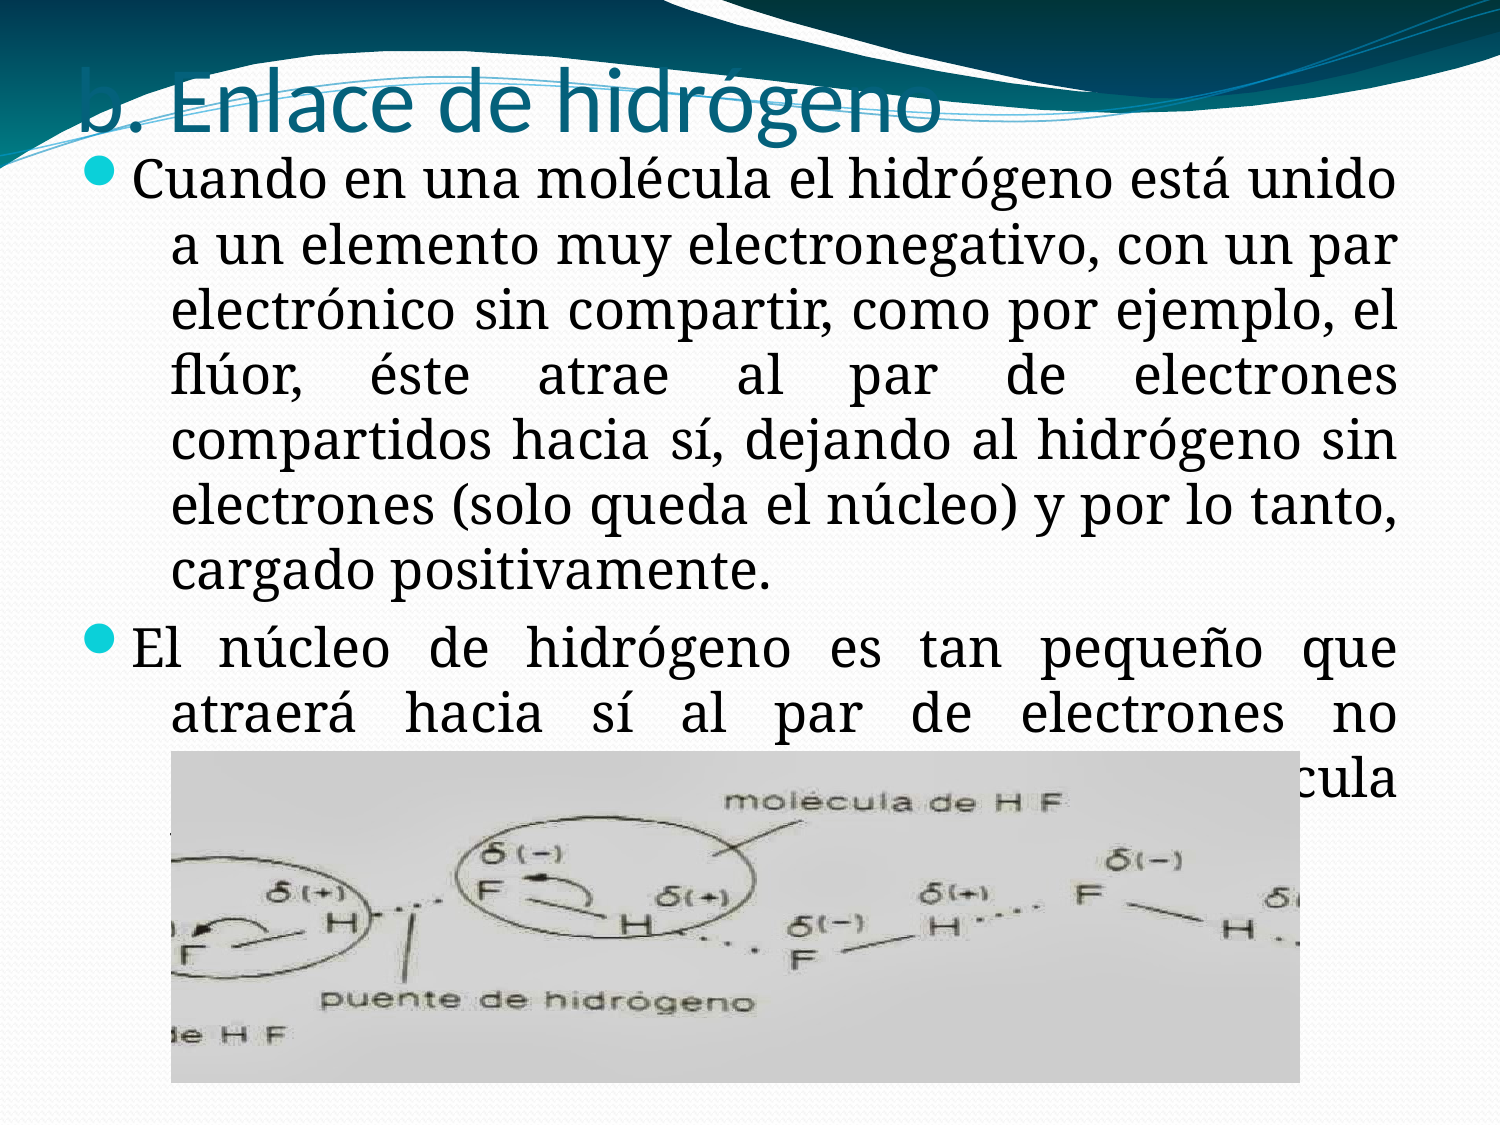

# b. Enlace de hidrógeno
Cuando en una molécula el hidrógeno está unido a un elemento muy electronegativo, con un par electrónico sin compartir, como por ejemplo, el flúor, éste atrae al par de electrones compartidos hacia sí, dejando al hidrógeno sin electrones (solo queda el núcleo) y por lo tanto, cargado positivamente.
El núcleo de hidrógeno es tan pequeño que atraerá hacia sí al par de electrones no compartidos de un átomo de una molécula vecina.